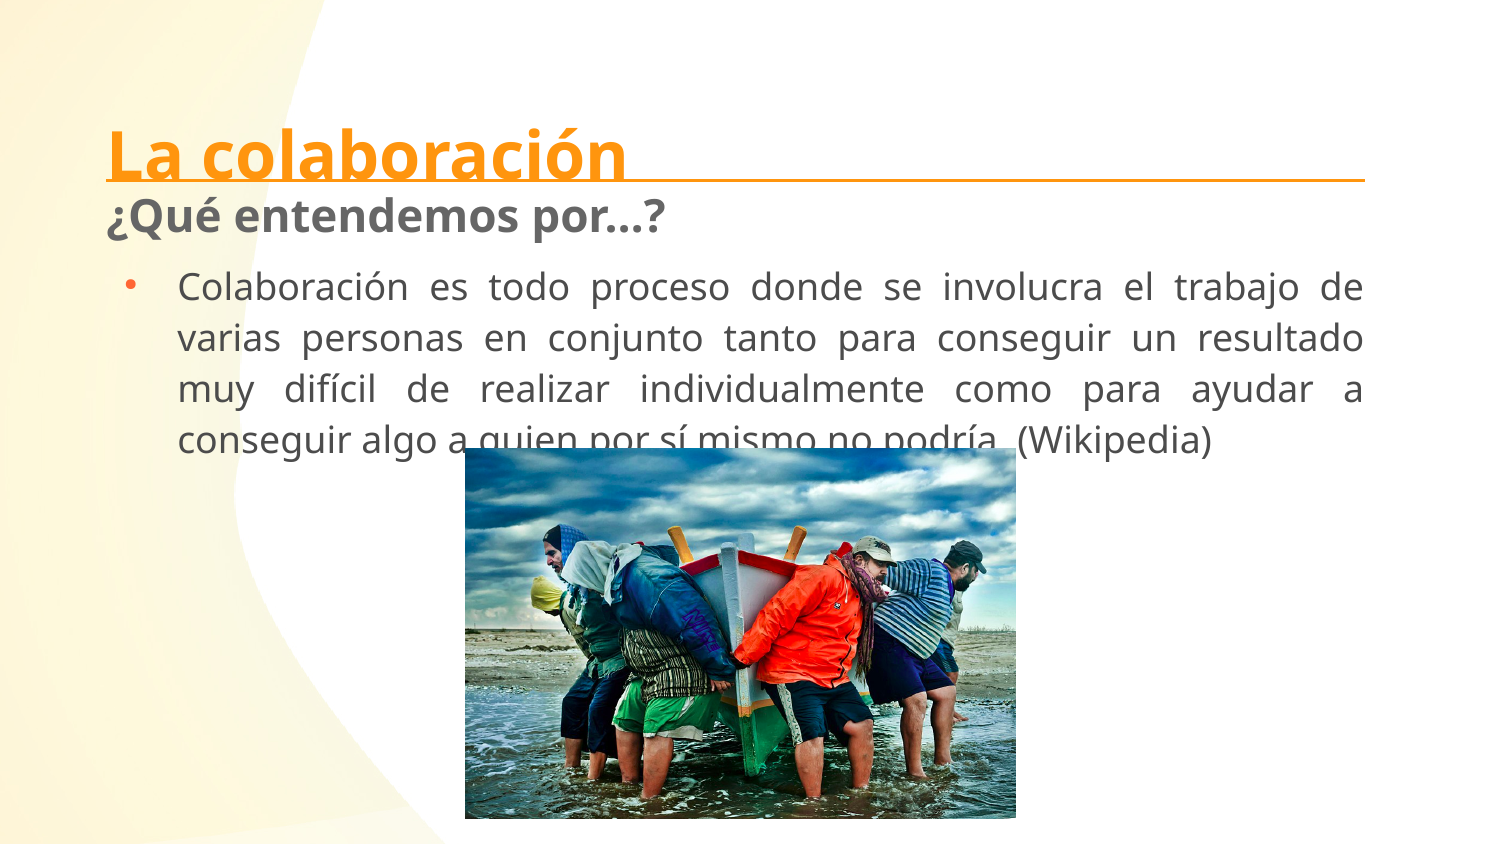

# La colaboración
¿Qué entendemos por…?
Colaboración es todo proceso donde se involucra el trabajo de varias personas en conjunto tanto para conseguir un resultado muy difícil de realizar individualmente como para ayudar a conseguir algo a quien por sí mismo no podría. (Wikipedia)